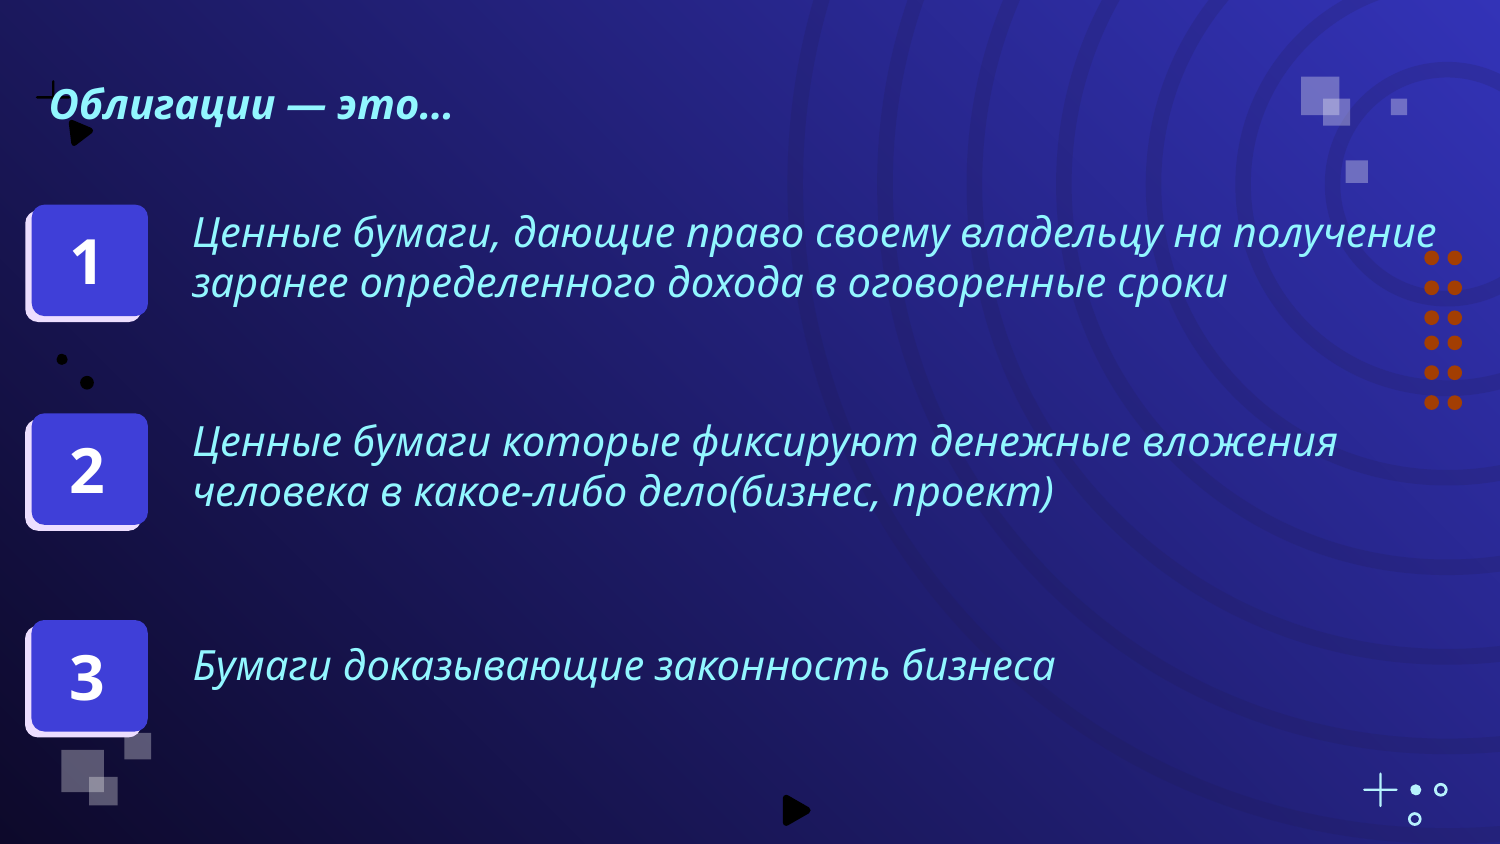

Облигации — это…
Ценные бумаги, дающие право своему владельцу на получение заранее определенного дохода в оговоренные сроки
1
# Ценные бумаги которые фиксируют денежные вложения человека в какое-либо дело(бизнес, проект)
2
Бумаги доказывающие законность бизнеса
3